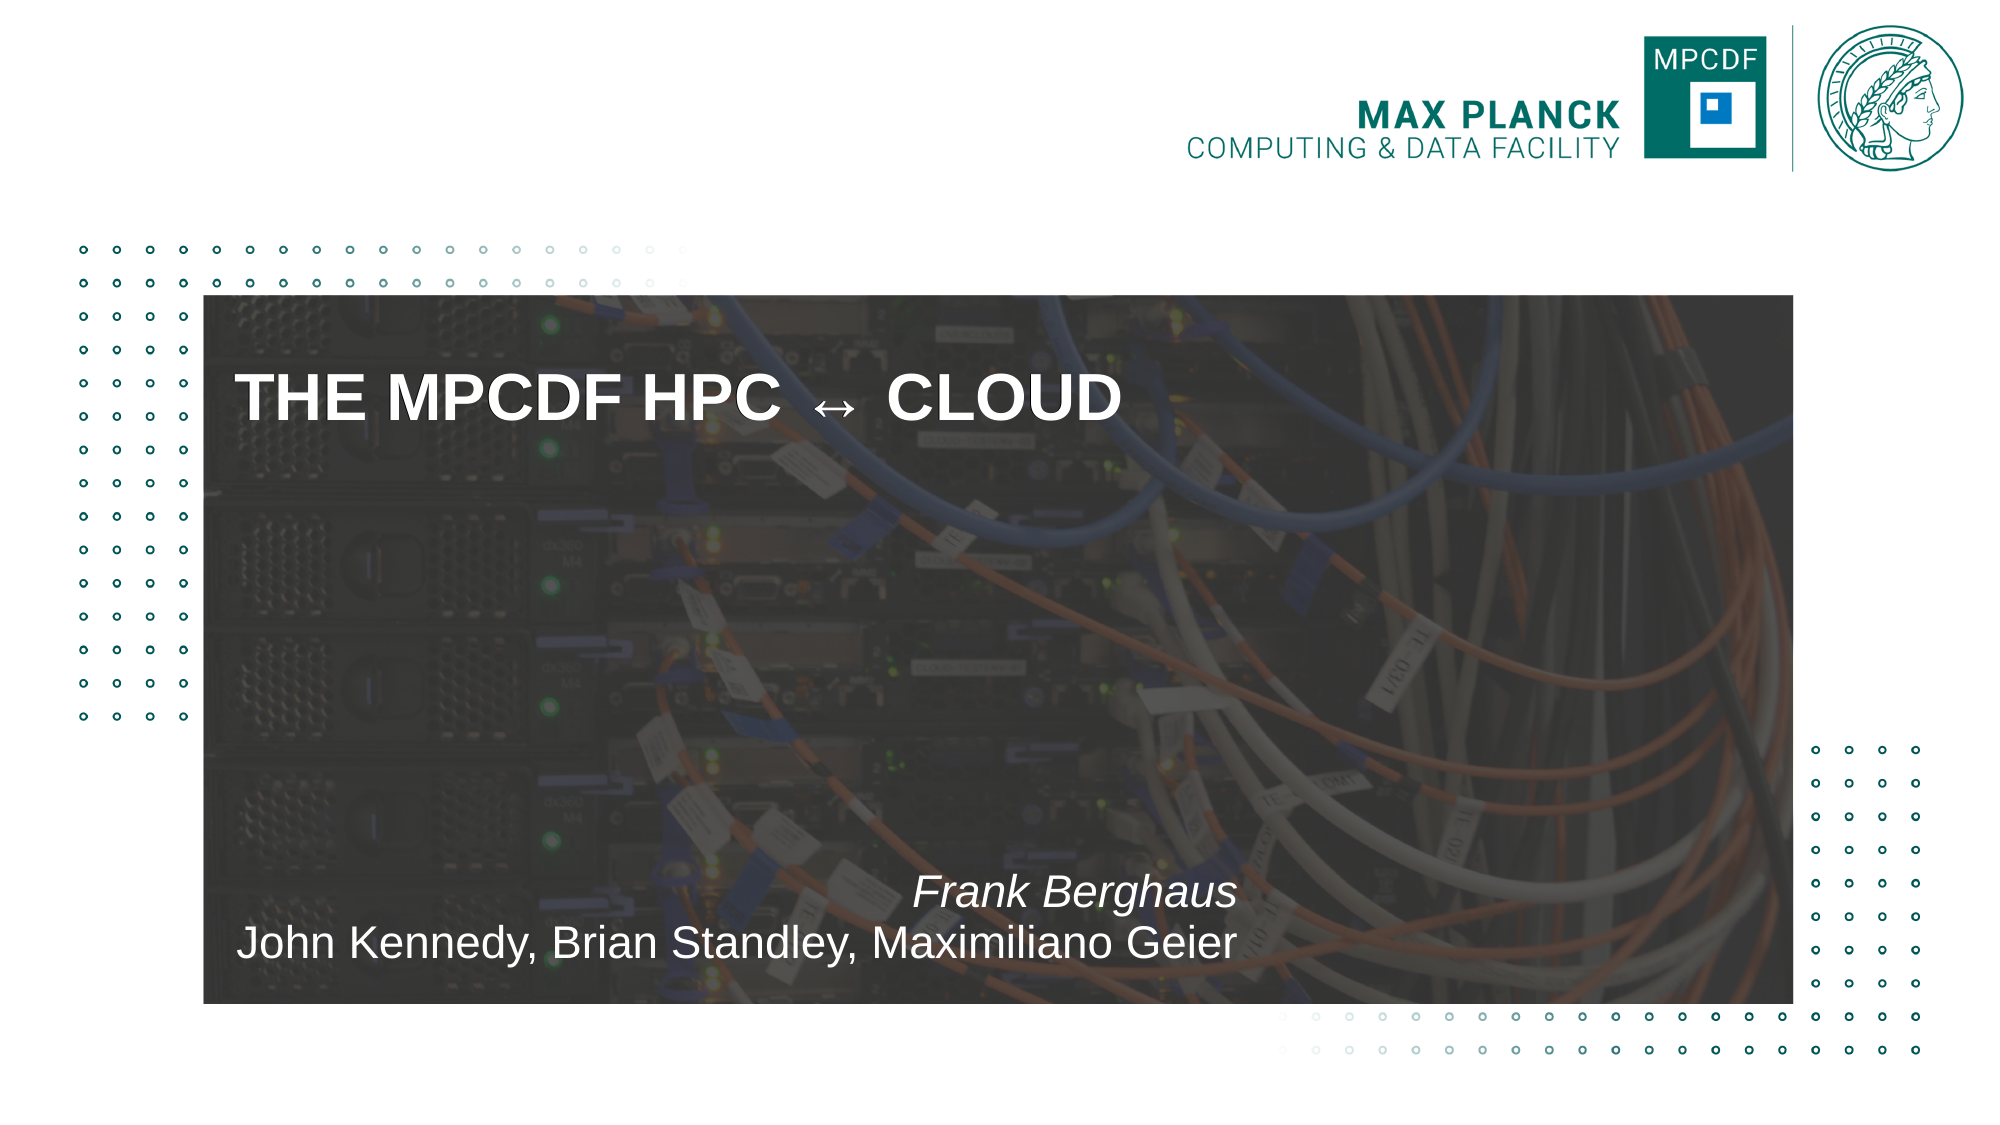

# The MPCDF HPC ↔ Cloud
Frank Berghaus
John Kennedy, Brian Standley, Maximiliano Geier